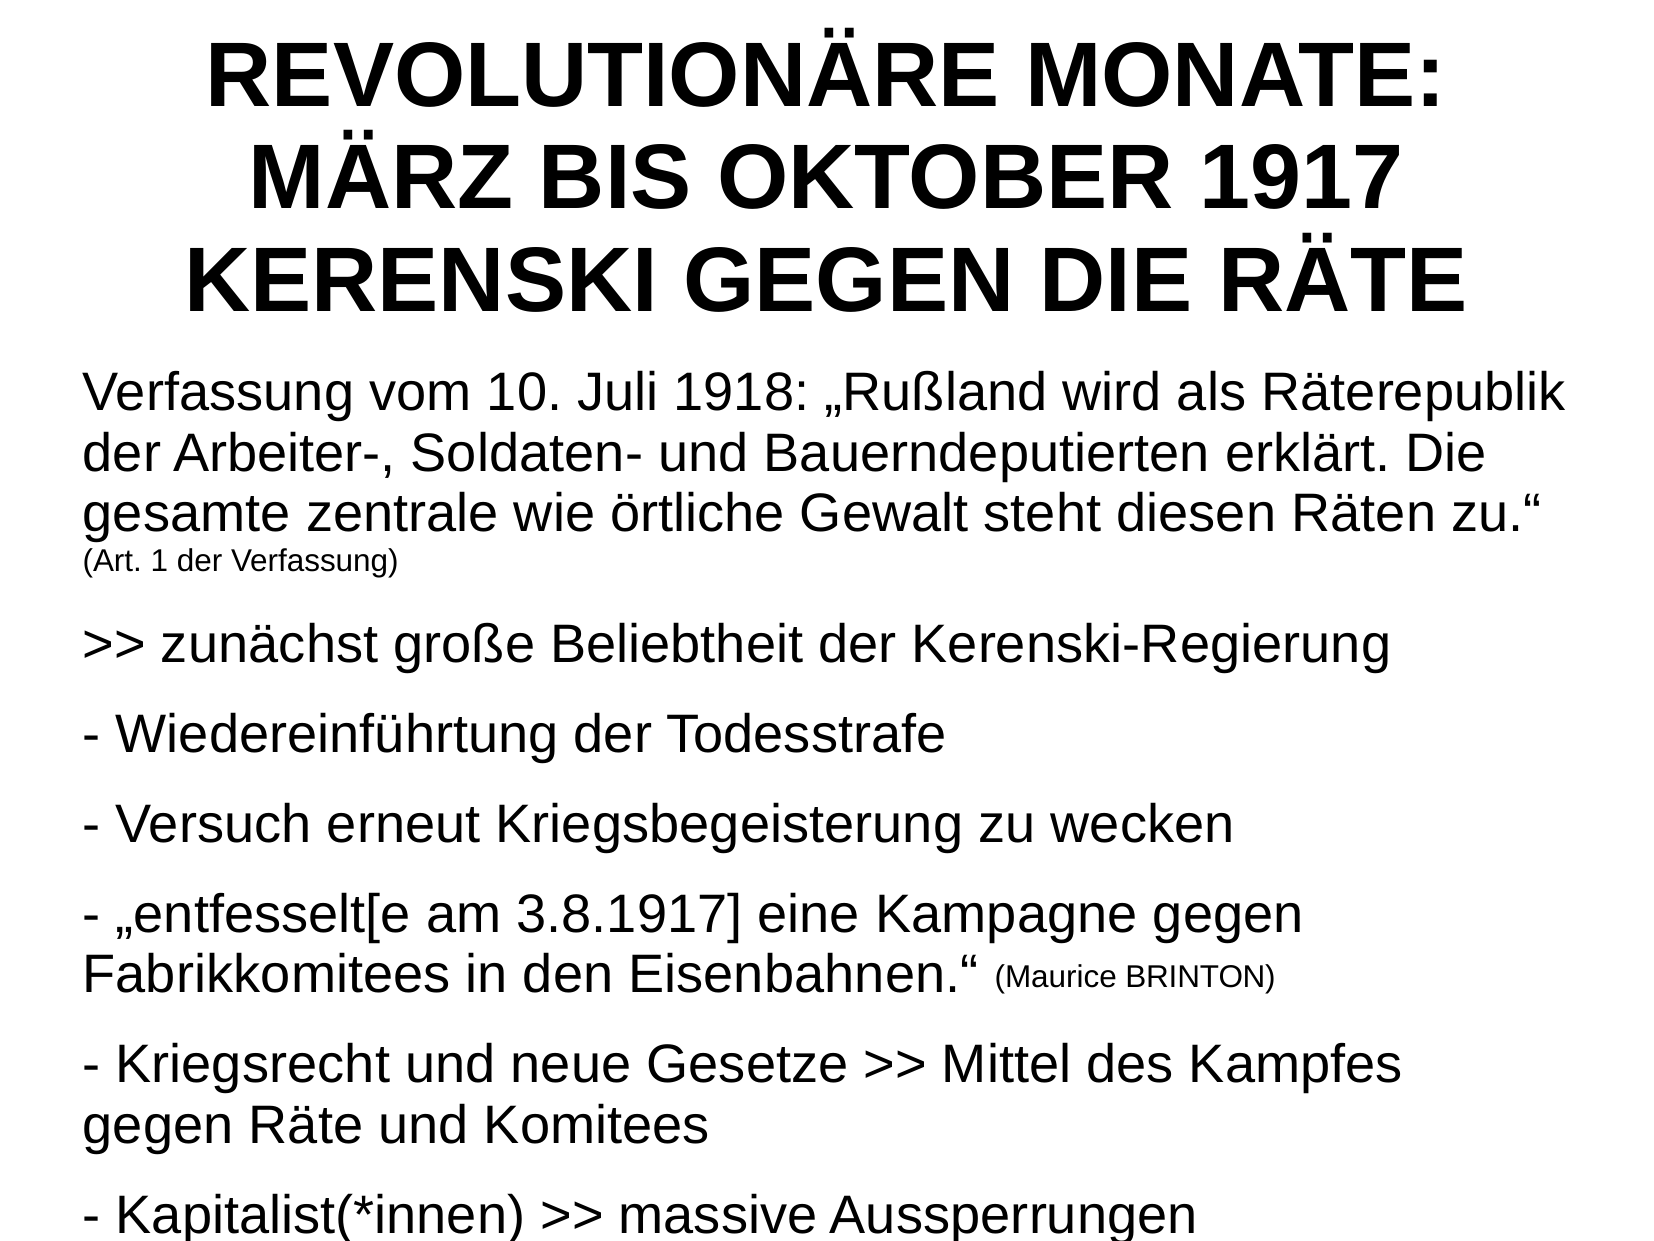

# REVOLUTIONÄRE MONATE: MÄRZ BIS OKTOBER 1917 KERENSKI GEGEN DIE RÄTE
Verfassung vom 10. Juli 1918: „Rußland wird als Räterepublik der Arbeiter-, Soldaten- und Bauerndeputierten erklärt. Die gesamte zentrale wie örtliche Gewalt steht diesen Räten zu.“ (Art. 1 der Verfassung)
>> zunächst große Beliebtheit der Kerenski-Regierung
- Wiedereinführtung der Todesstrafe
- Versuch erneut Kriegsbegeisterung zu wecken
- „entfesselt[e am 3.8.1917] eine Kampagne gegen Fabrikkomitees in den Eisenbahnen.“ (Maurice BRINTON)
- Kriegsrecht und neue Gesetze >> Mittel des Kampfes gegen Räte und Komitees
- Kapitalist(*innen) >> massive Aussperrungen